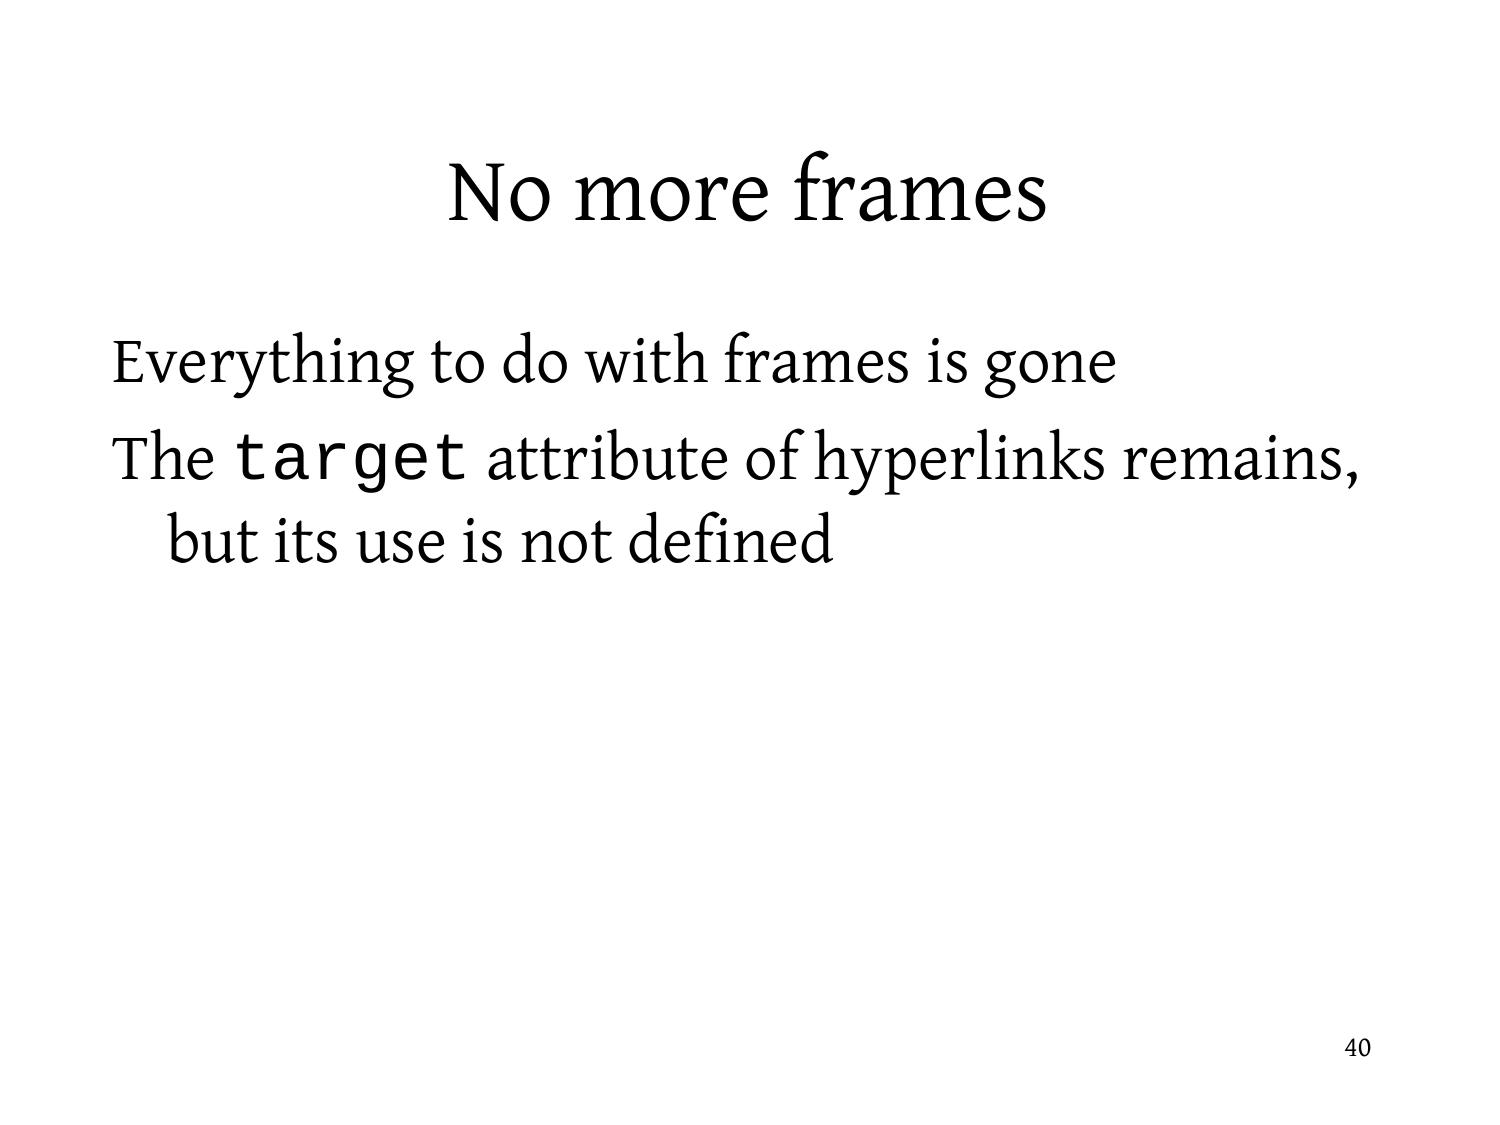

# No more frames
Everything to do with frames is gone
The target attribute of hyperlinks remains, but its use is not defined